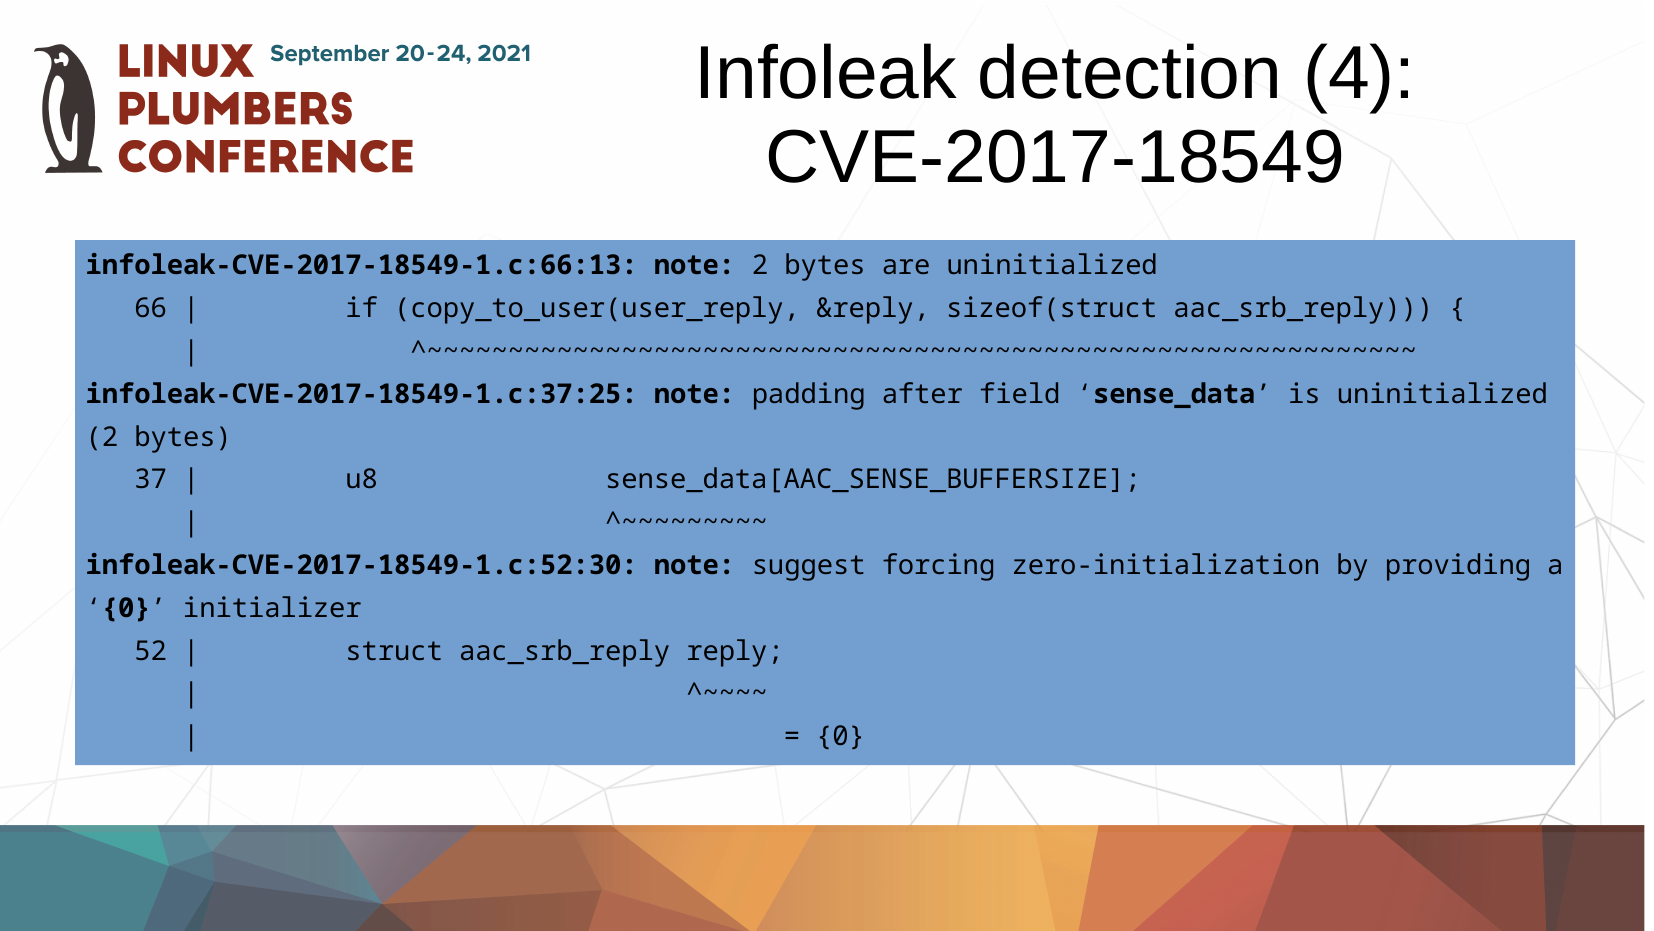

# Infoleak detection (4): CVE-2017-18549
infoleak-CVE-2017-18549-1.c:66:13: note: 2 bytes are uninitialized
 66 | if (copy_to_user(user_reply, &reply, sizeof(struct aac_srb_reply))) {
 | ^~~~~~~~~~~~~~~~~~~~~~~~~~~~~~~~~~~~~~~~~~~~~~~~~~~~~~~~~~~~~~
infoleak-CVE-2017-18549-1.c:37:25: note: padding after field ‘sense_data’ is uninitialized (2 bytes)
 37 | u8 sense_data[AAC_SENSE_BUFFERSIZE];
 | ^~~~~~~~~~
infoleak-CVE-2017-18549-1.c:52:30: note: suggest forcing zero-initialization by providing a ‘{0}’ initializer
 52 | struct aac_srb_reply reply;
 | ^~~~~
 | = {0}